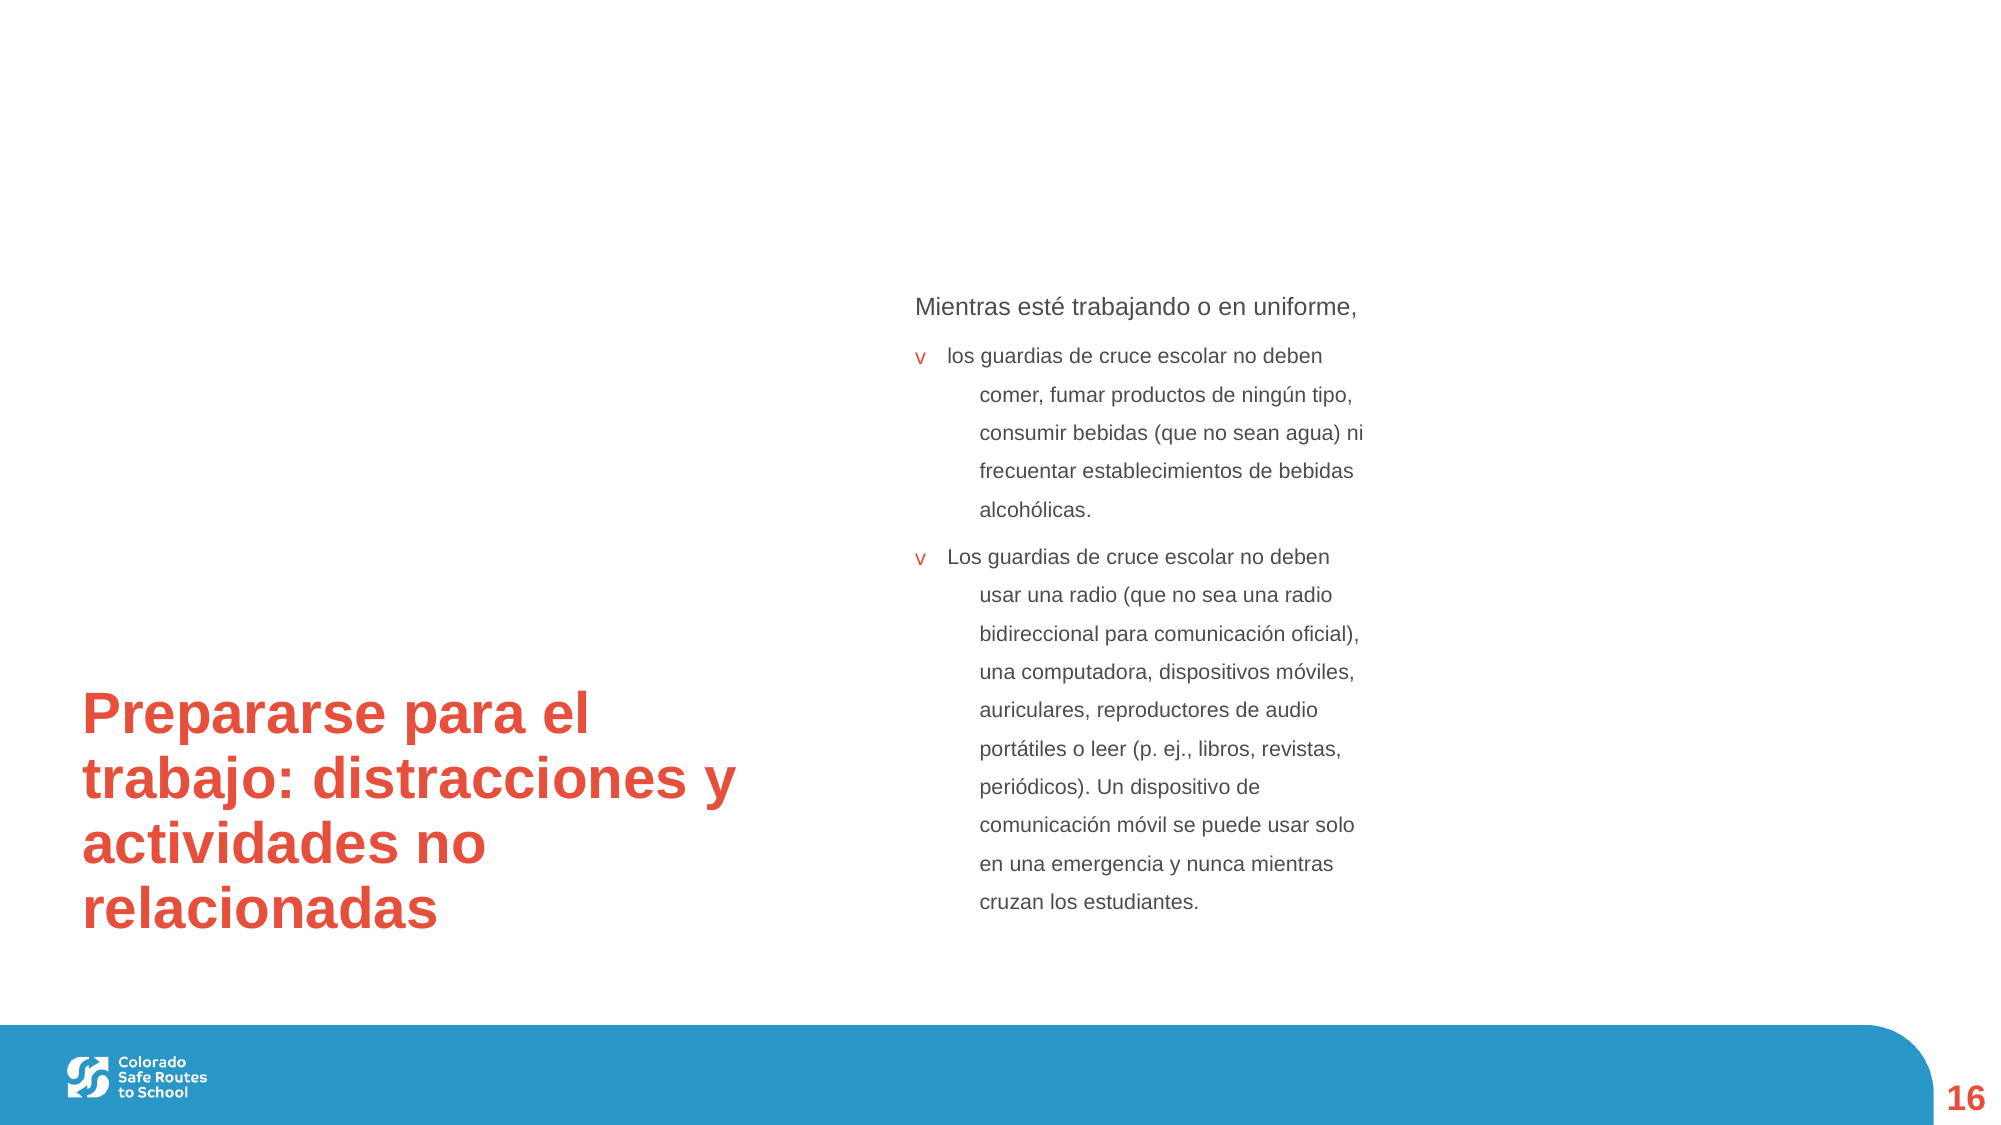

# Prepararse para el trabajo: distracciones y actividades no relacionadas
Mientras esté trabajando o en uniforme,
los guardias de cruce escolar no deben comer, fumar productos de ningún tipo, consumir bebidas (que no sean agua) ni frecuentar establecimientos de bebidas alcohólicas.
Los guardias de cruce escolar no deben usar una radio (que no sea una radio bidireccional para comunicación oficial), una computadora, dispositivos móviles, auriculares, reproductores de audio portátiles o leer (p. ej., libros, revistas, periódicos). Un dispositivo de comunicación móvil se puede usar solo en una emergencia y nunca mientras cruzan los estudiantes.
16